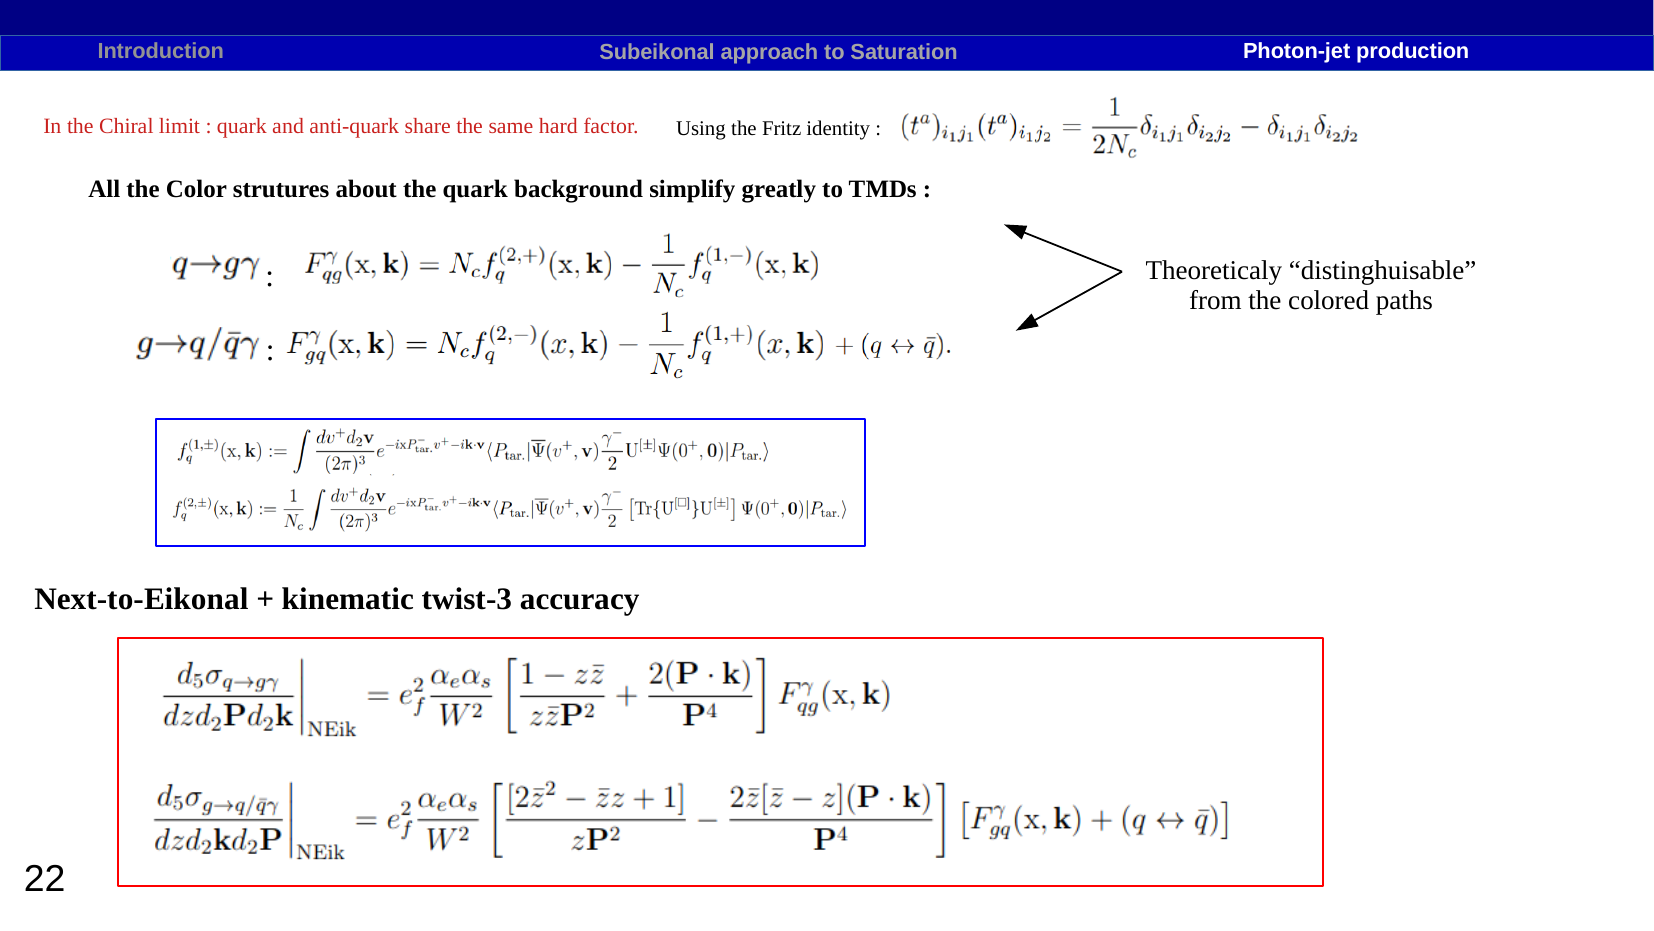

Introduction
Photon-jet production
Subeikonal approach to Saturation
In the Chiral limit : quark and anti-quark share the same hard factor.
Using the Fritz identity :
All the Color strutures about the quark background simplify greatly to TMDs :
Theoreticaly “distinghuisable”
from the colored paths
:
:
 Next-to-Eikonal + kinematic twist-3 accuracy